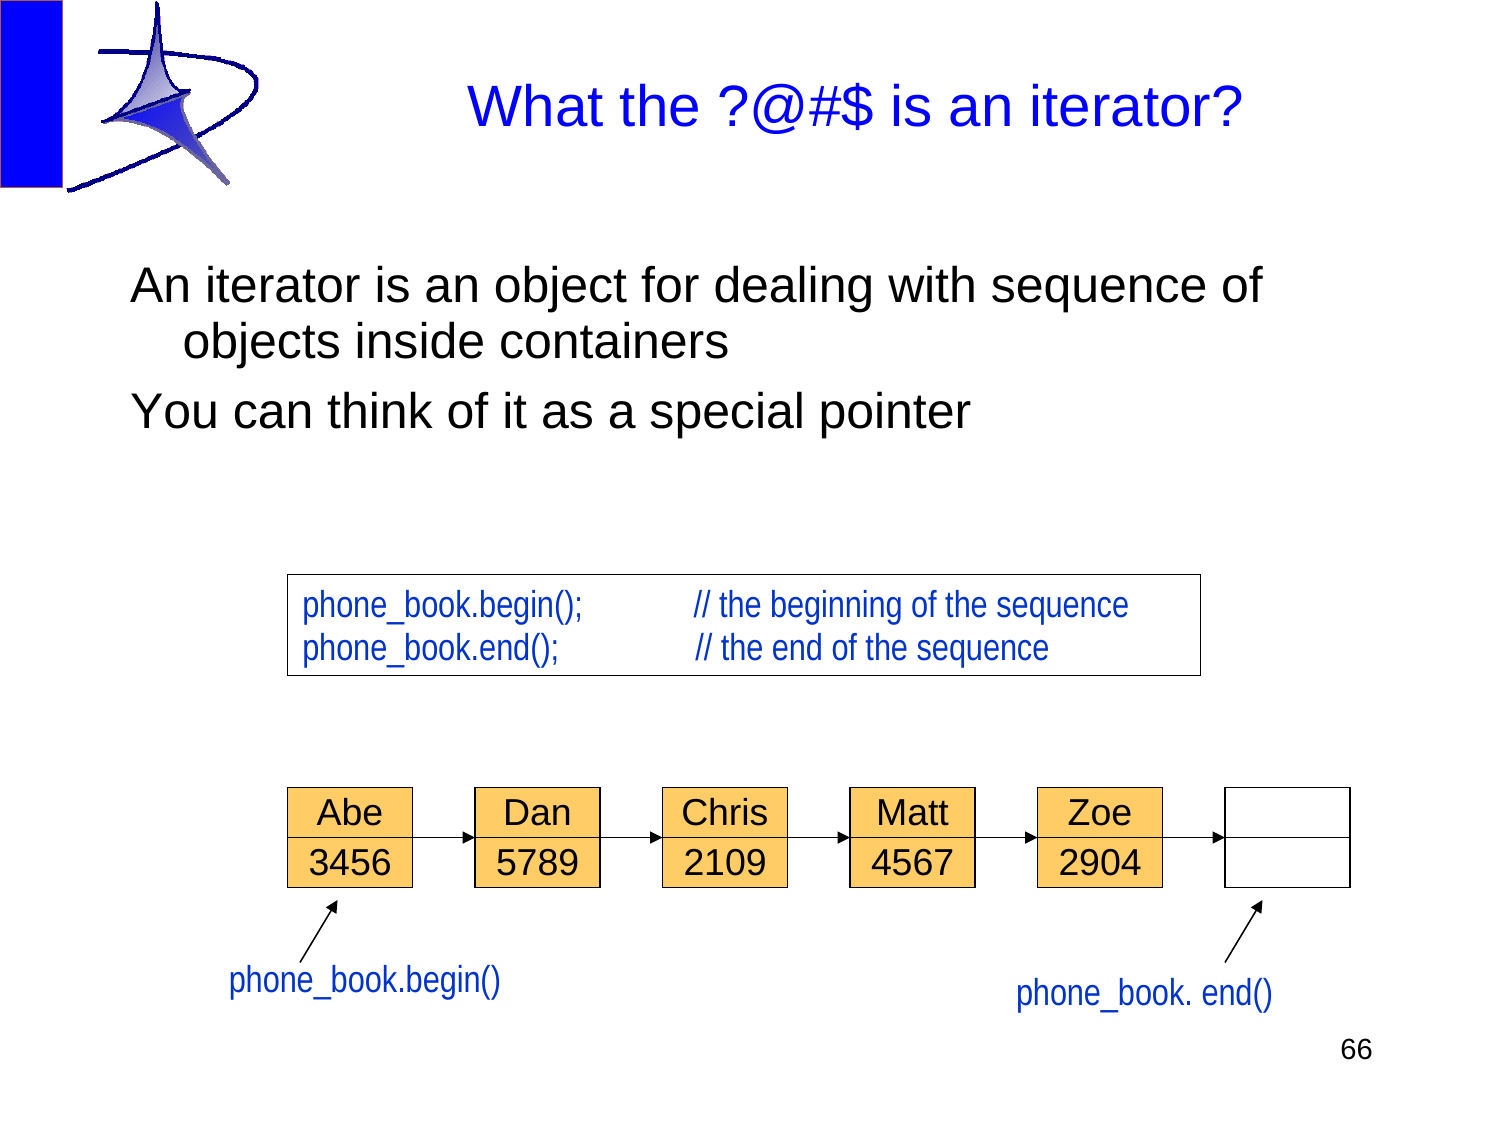

# What the ?@#$ is an iterator?
An iterator is an object for dealing with sequence of objects inside containers
You can think of it as a special pointer
phone_book.begin(); // the beginning of the sequence
phone_book.end(); // the end of the sequence
Abe
3456
Dan
5789
Chris
2109
Matt
4567
Zoe
2904
phone_book.begin()
phone_book. end()
66